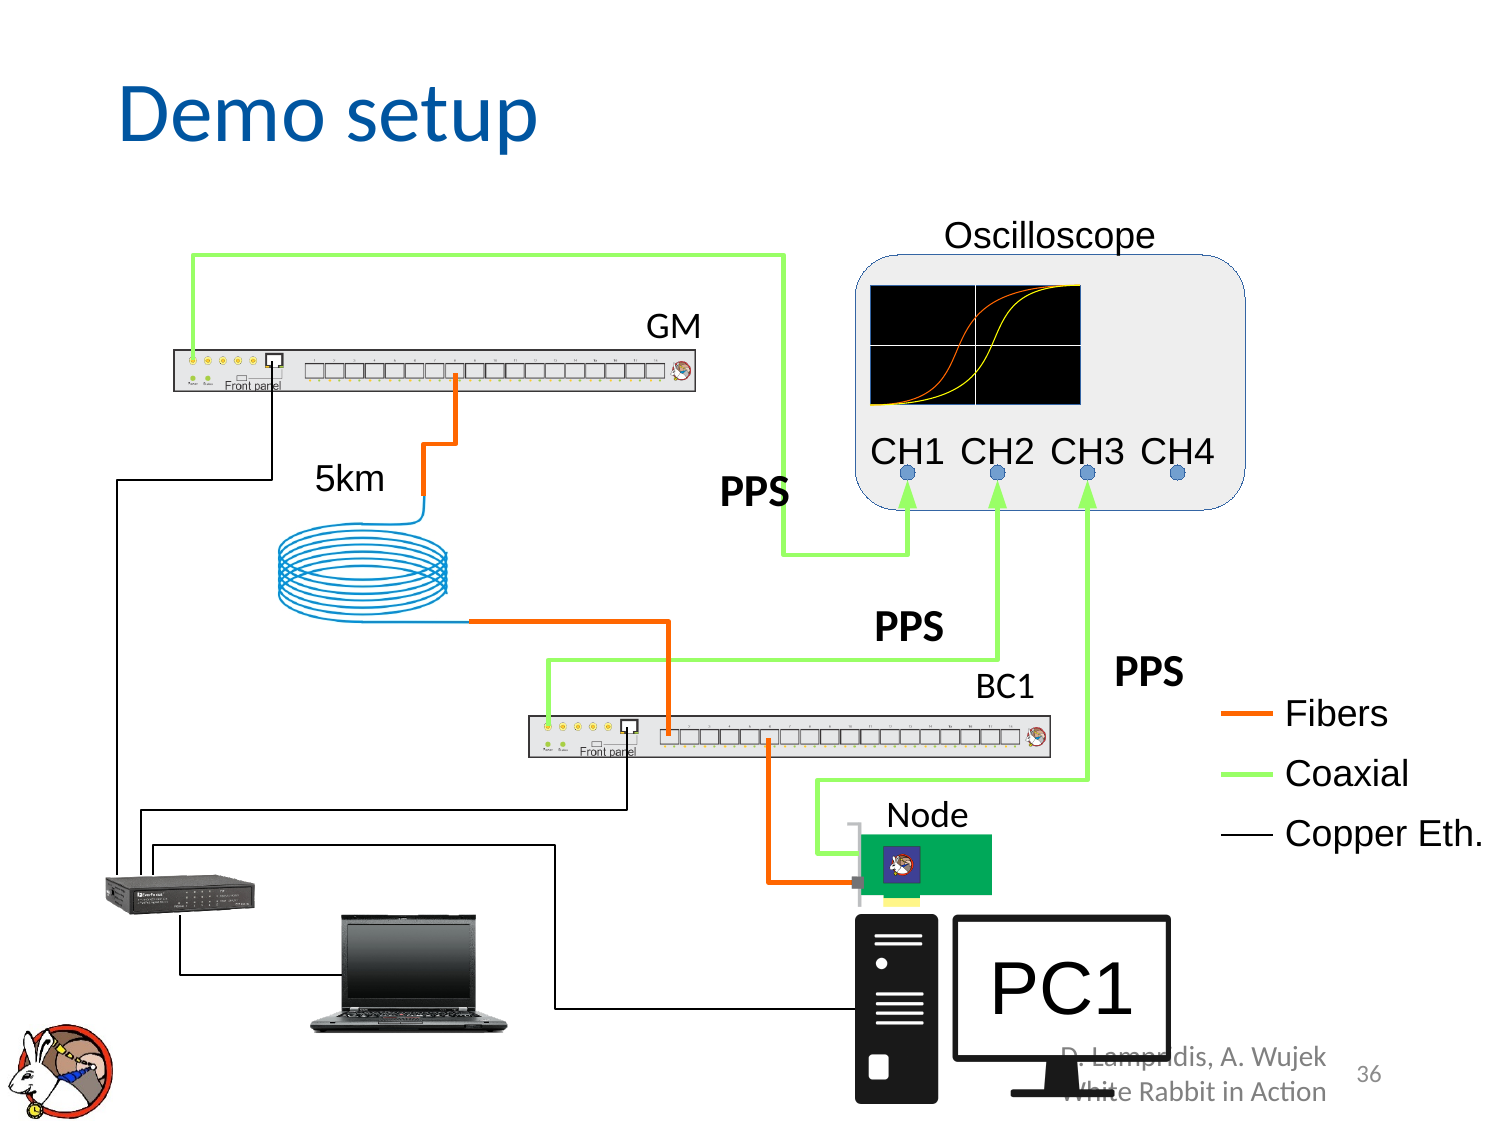

Demo setup
Oscilloscope
GM
5km
PPS
CH1
CH2
CH3
CH4
PPS
PPS
BC1
Fibers
Coaxial
Node
Copper Eth.
PC1